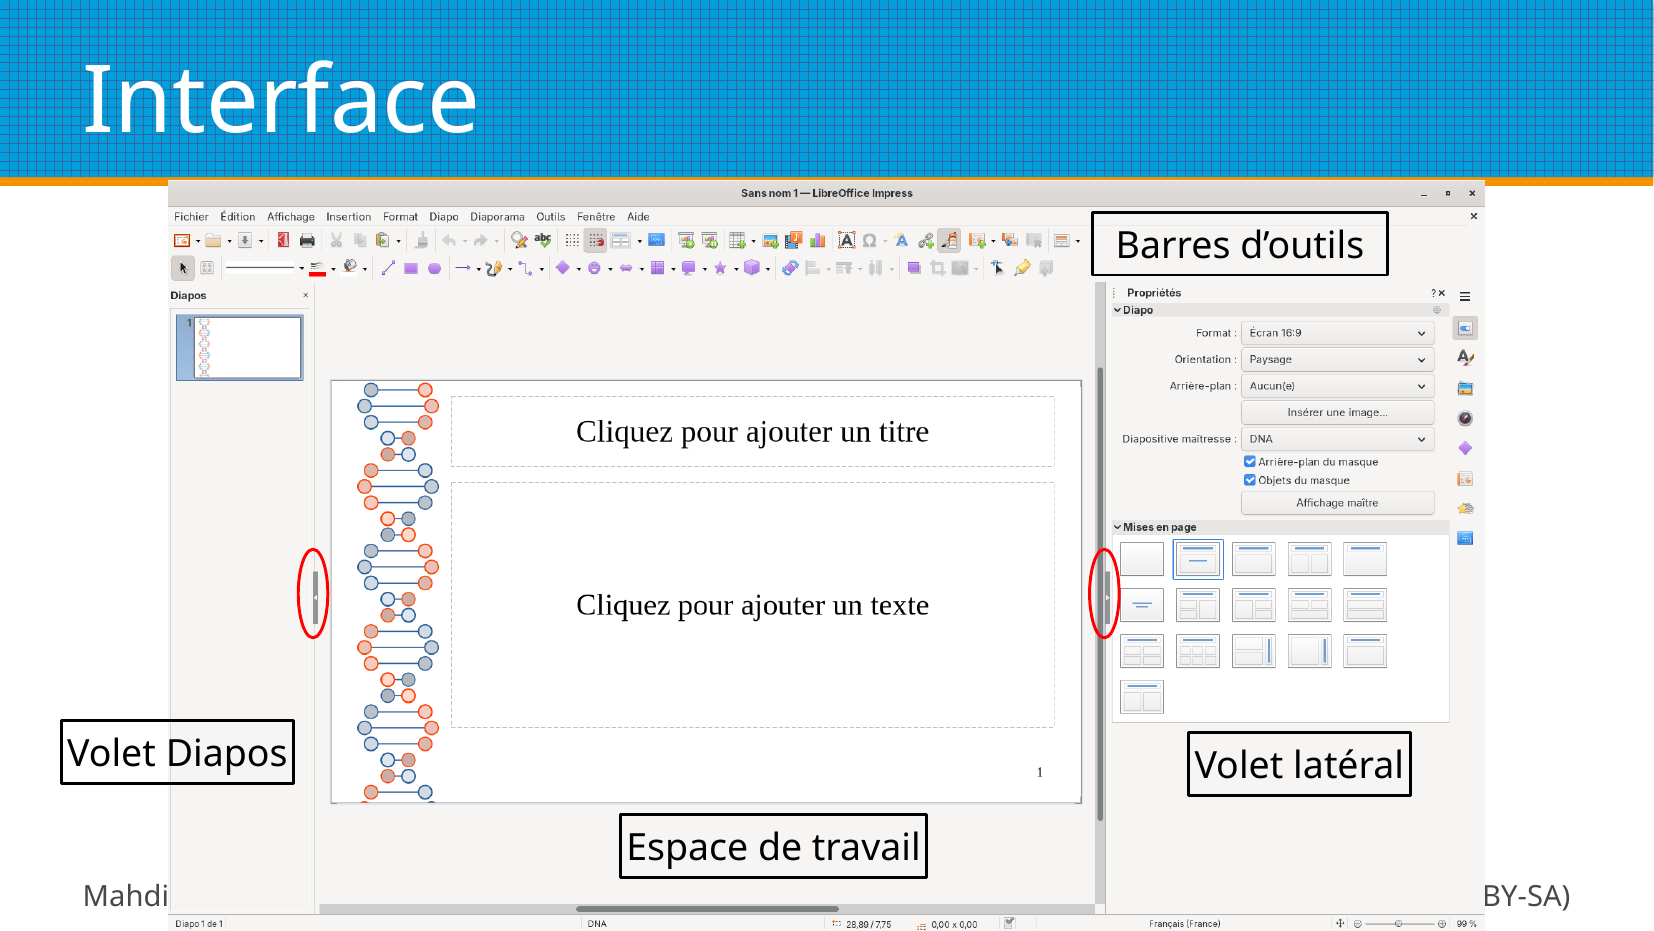

# Interface
Barres d’outils
Volet Diapos
Volet latéral
Espace de travail
Mahdia - 01/04/2026
14